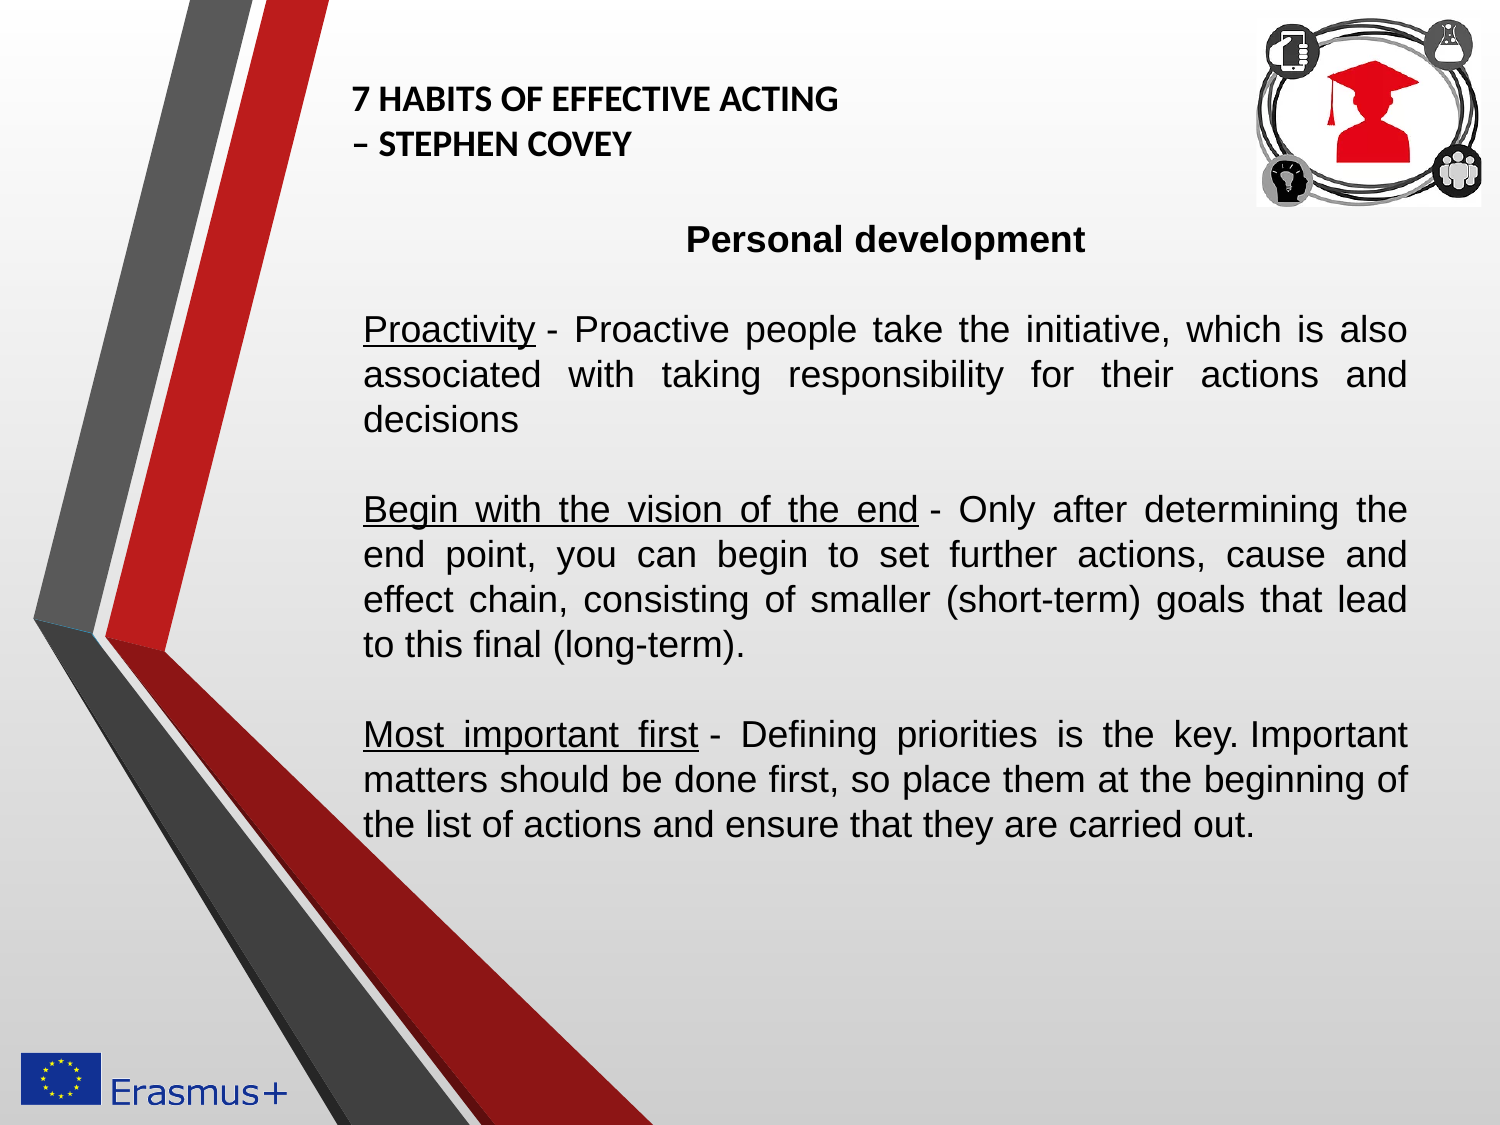

7 HABITS OF EFFECTIVE ACTING
– STEPHEN COVEY
Personal development
Proactivity - Proactive people take the initiative, which is also associated with taking responsibility for their actions and decisions
Begin with the vision of the end - Only after determining the end point, you can begin to set further actions, cause and effect chain, consisting of smaller (short-term) goals that lead to this final (long-term).
Most important first - Defining priorities is the key. Important matters should be done first, so place them at the beginning of the list of actions and ensure that they are carried out.